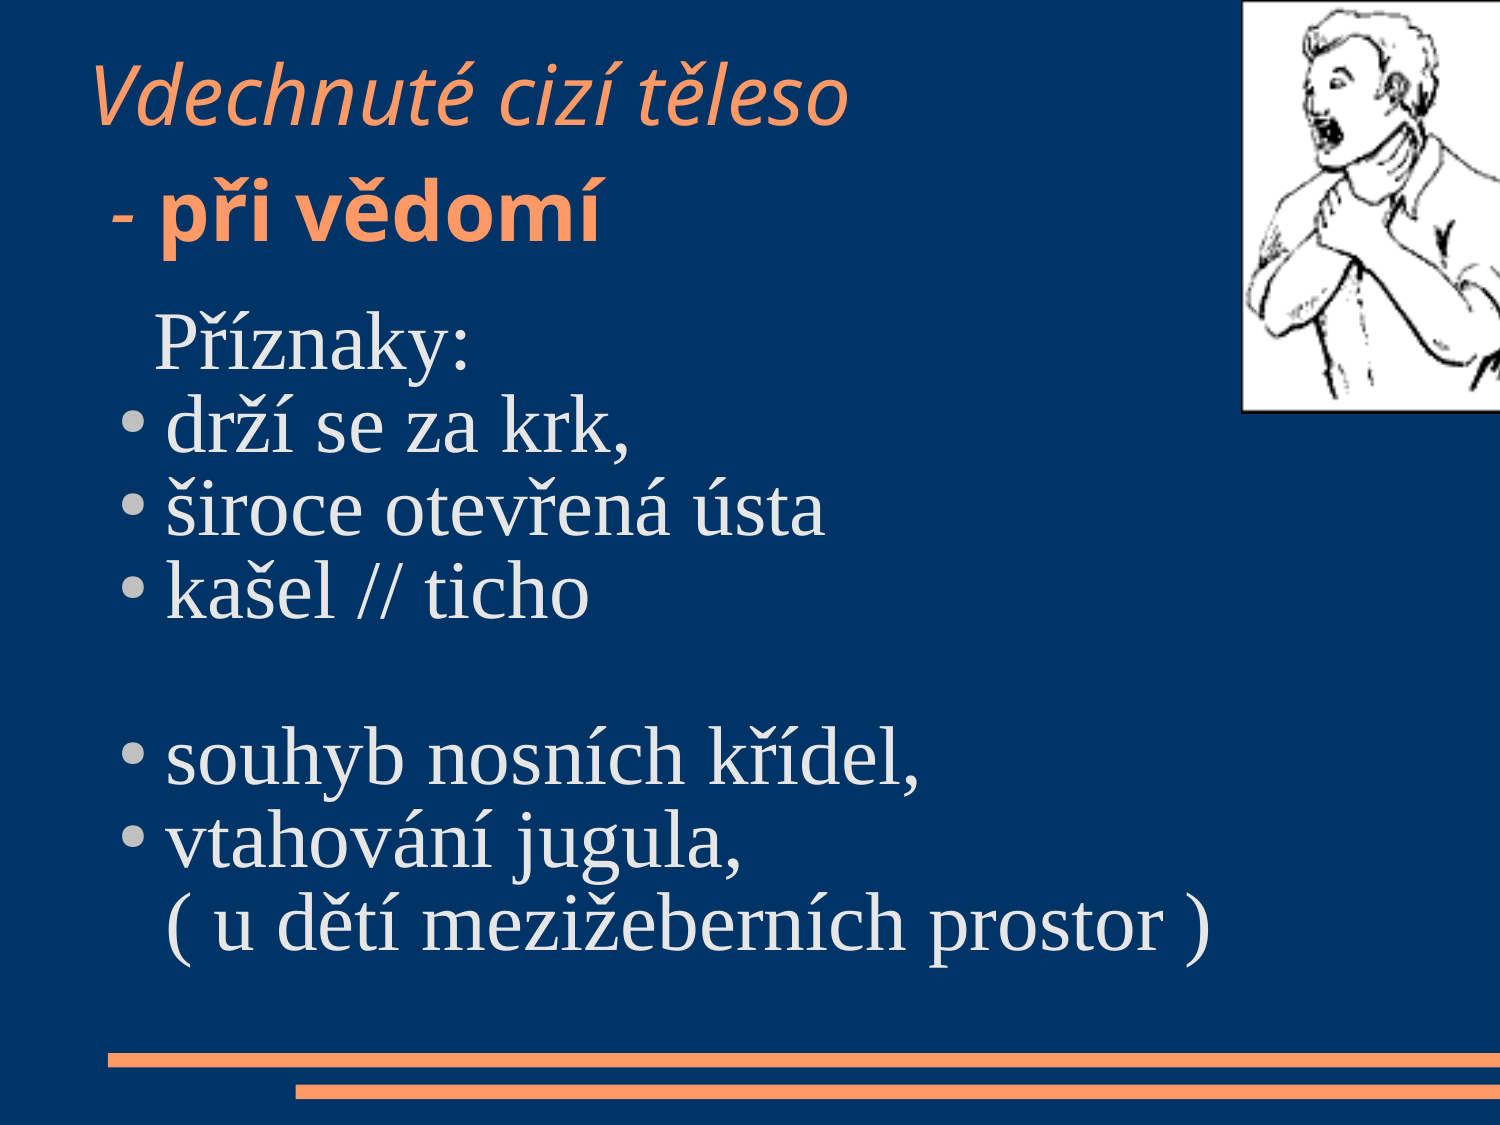

# Vdechnuté cizí těleso - při vědomí
Příznaky:
drží se za krk,
široce otevřená ústa
kašel // ticho
souhyb nosních křídel,
vtahování jugula,
( u dětí mezižeberních prostor )